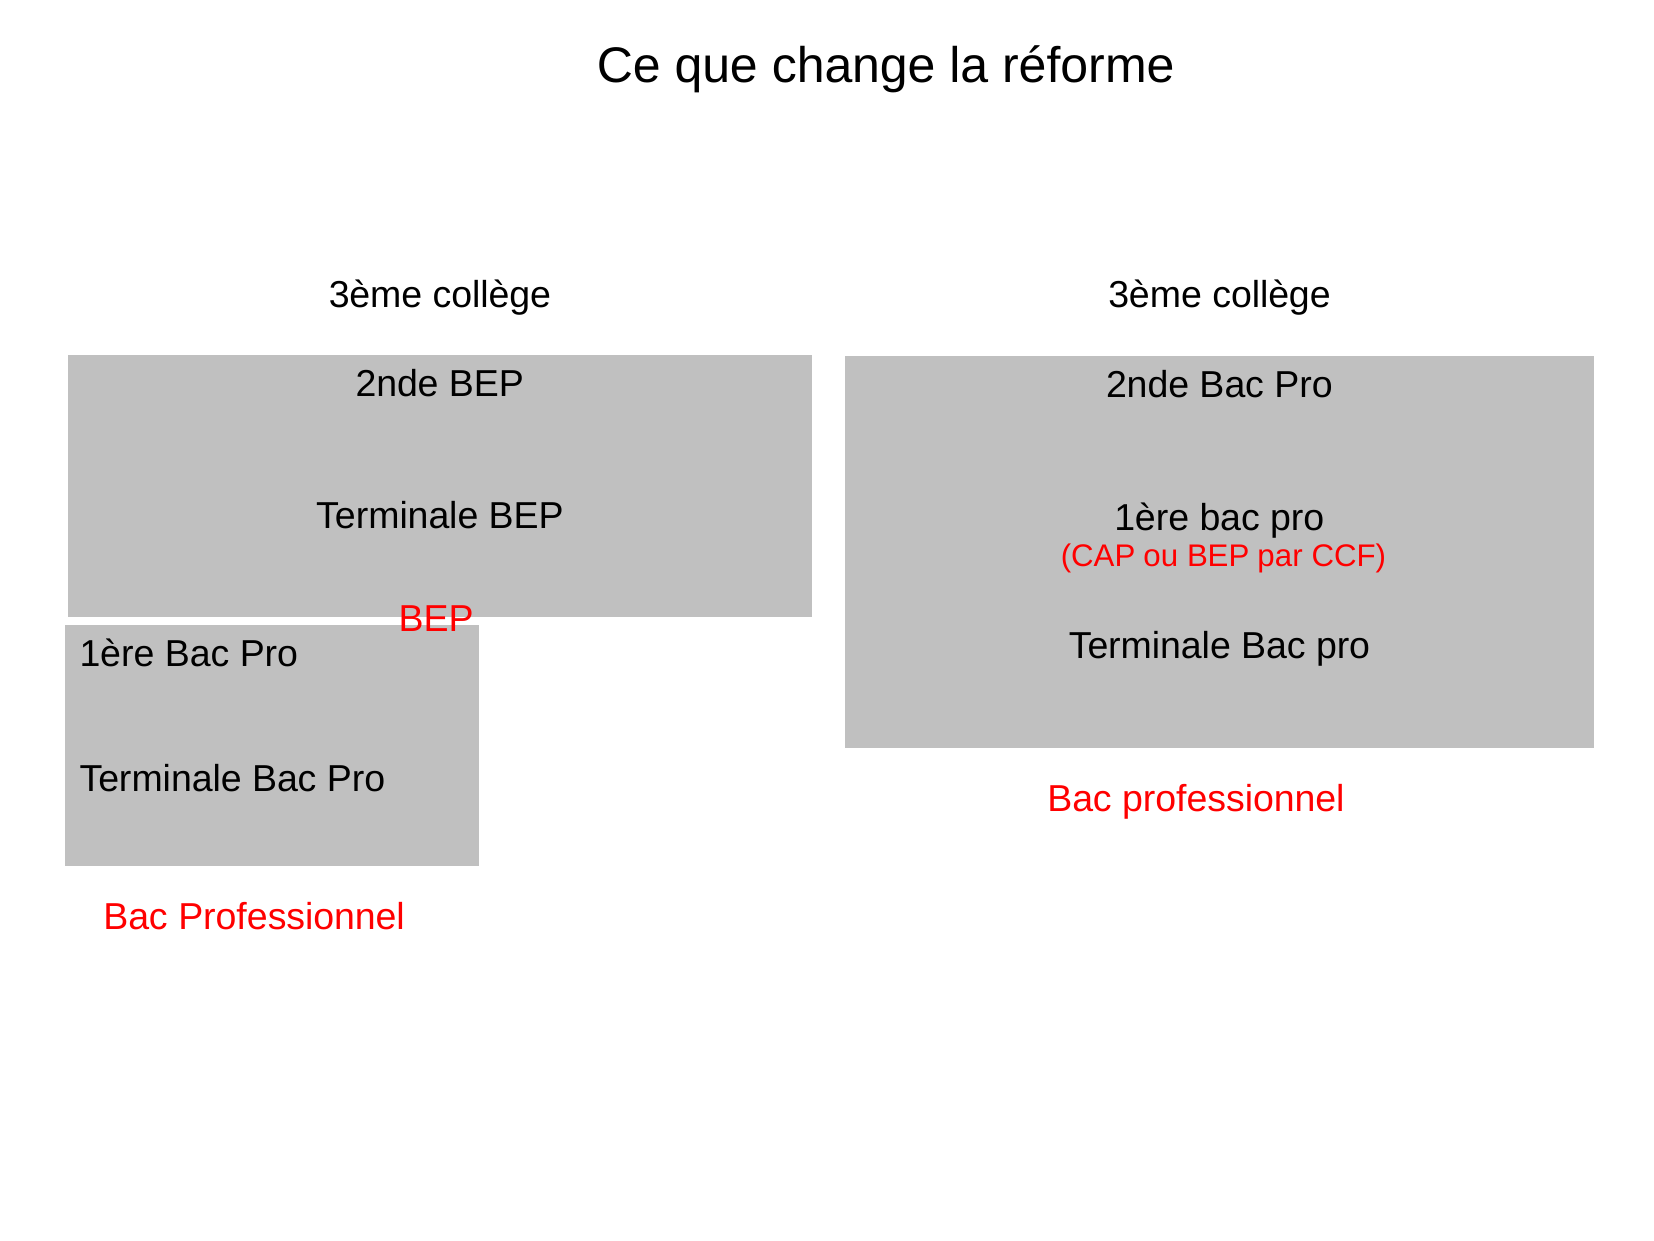

Ce que change la réforme
| |
| --- |
| |
| |
| 3ème collège |
| --- |
| 2nde BEP |
| Terminale BEP |
| 3ème collège |
| --- |
| 2nde Bac Pro |
| 1ère bac pro (CAP ou BEP par CCF) |
| Terminale Bac pro |
BEP
| 1ère Bac Pro |
| --- |
| Terminale Bac Pro |
Bac professionnel
Bac Professionnel